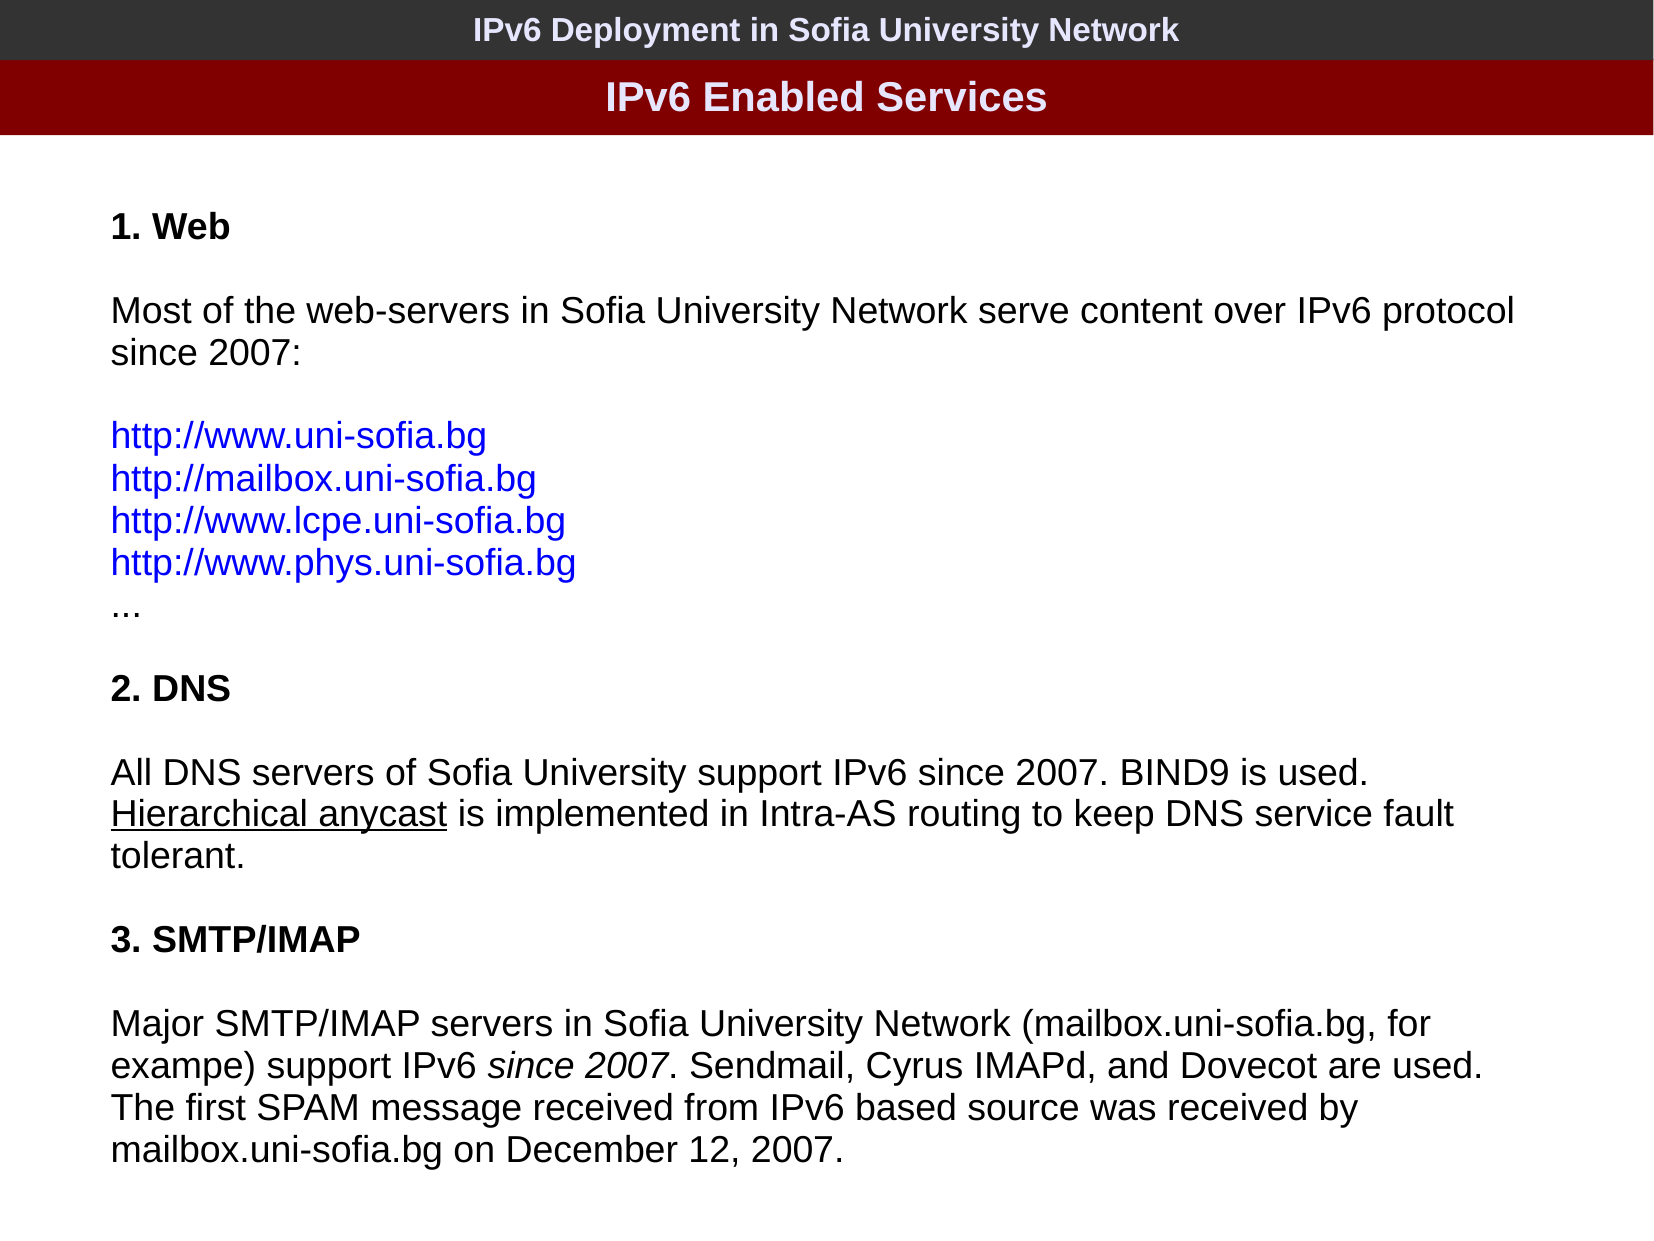

IPv6 Deployment in Sofia University Network
IPv6 Enabled Services
1. Web
Most of the web-servers in Sofia University Network serve content over IPv6 protocol since 2007:
http://www.uni-sofia.bg
http://mailbox.uni-sofia.bg
http://www.lcpe.uni-sofia.bg
http://www.phys.uni-sofia.bg
...
2. DNS
All DNS servers of Sofia University support IPv6 since 2007. BIND9 is used. Hierarchical anycast is implemented in Intra-AS routing to keep DNS service fault tolerant.
3. SMTP/IMAP
Major SMTP/IMAP servers in Sofia University Network (mailbox.uni-sofia.bg, for exampe) support IPv6 since 2007. Sendmail, Cyrus IMAPd, and Dovecot are used. The first SPAM message received from IPv6 based source was received by mailbox.uni-sofia.bg on December 12, 2007.